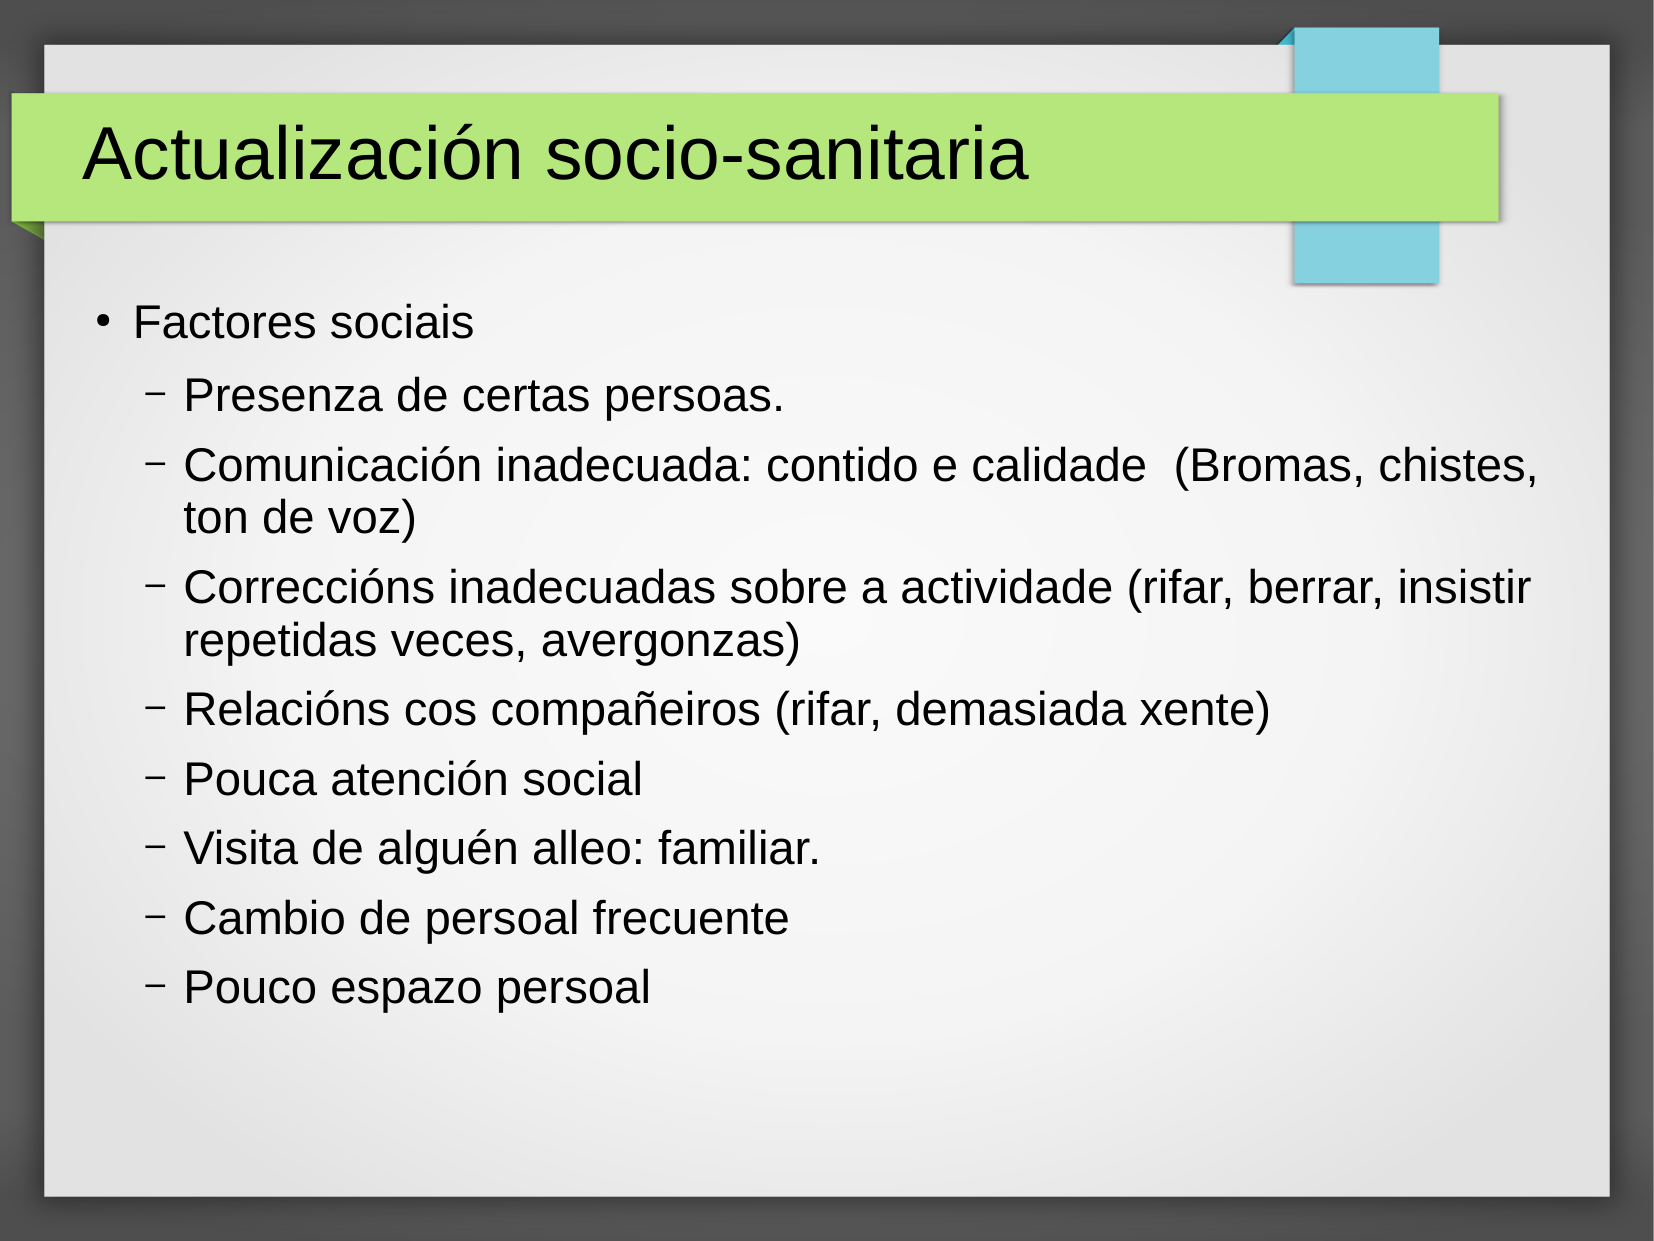

# Actualización socio-sanitaria
Factores sociais
Presenza de certas persoas.
Comunicación inadecuada: contido e calidade (Bromas, chistes, ton de voz)
Correccións inadecuadas sobre a actividade (rifar, berrar, insistir repetidas veces, avergonzas)
Relacións cos compañeiros (rifar, demasiada xente)
Pouca atención social
Visita de alguén alleo: familiar.
Cambio de persoal frecuente
Pouco espazo persoal